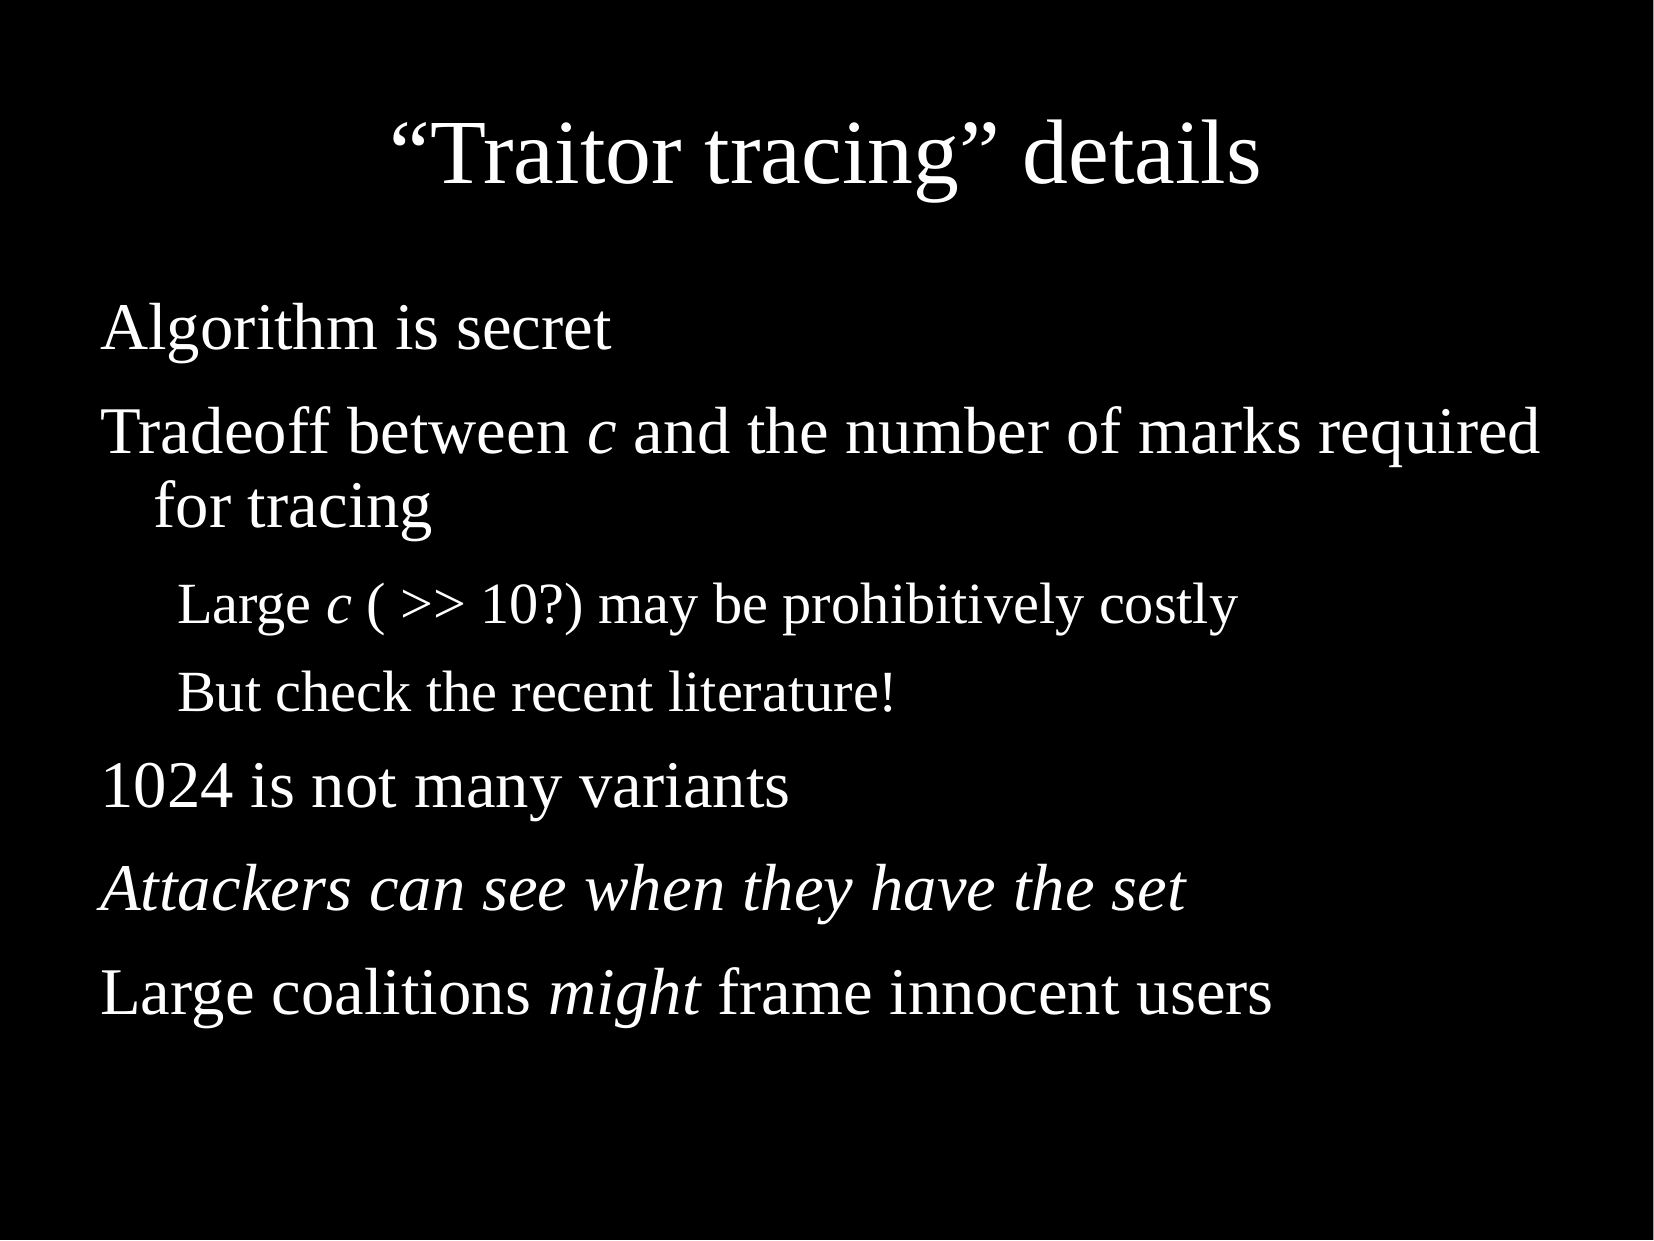

# “Traitor tracing” details
Algorithm is secret
Tradeoff between c and the number of marks required for tracing
Large c ( >> 10?) may be prohibitively costly
But check the recent literature!
1024 is not many variants
Attackers can see when they have the set
Large coalitions might frame innocent users